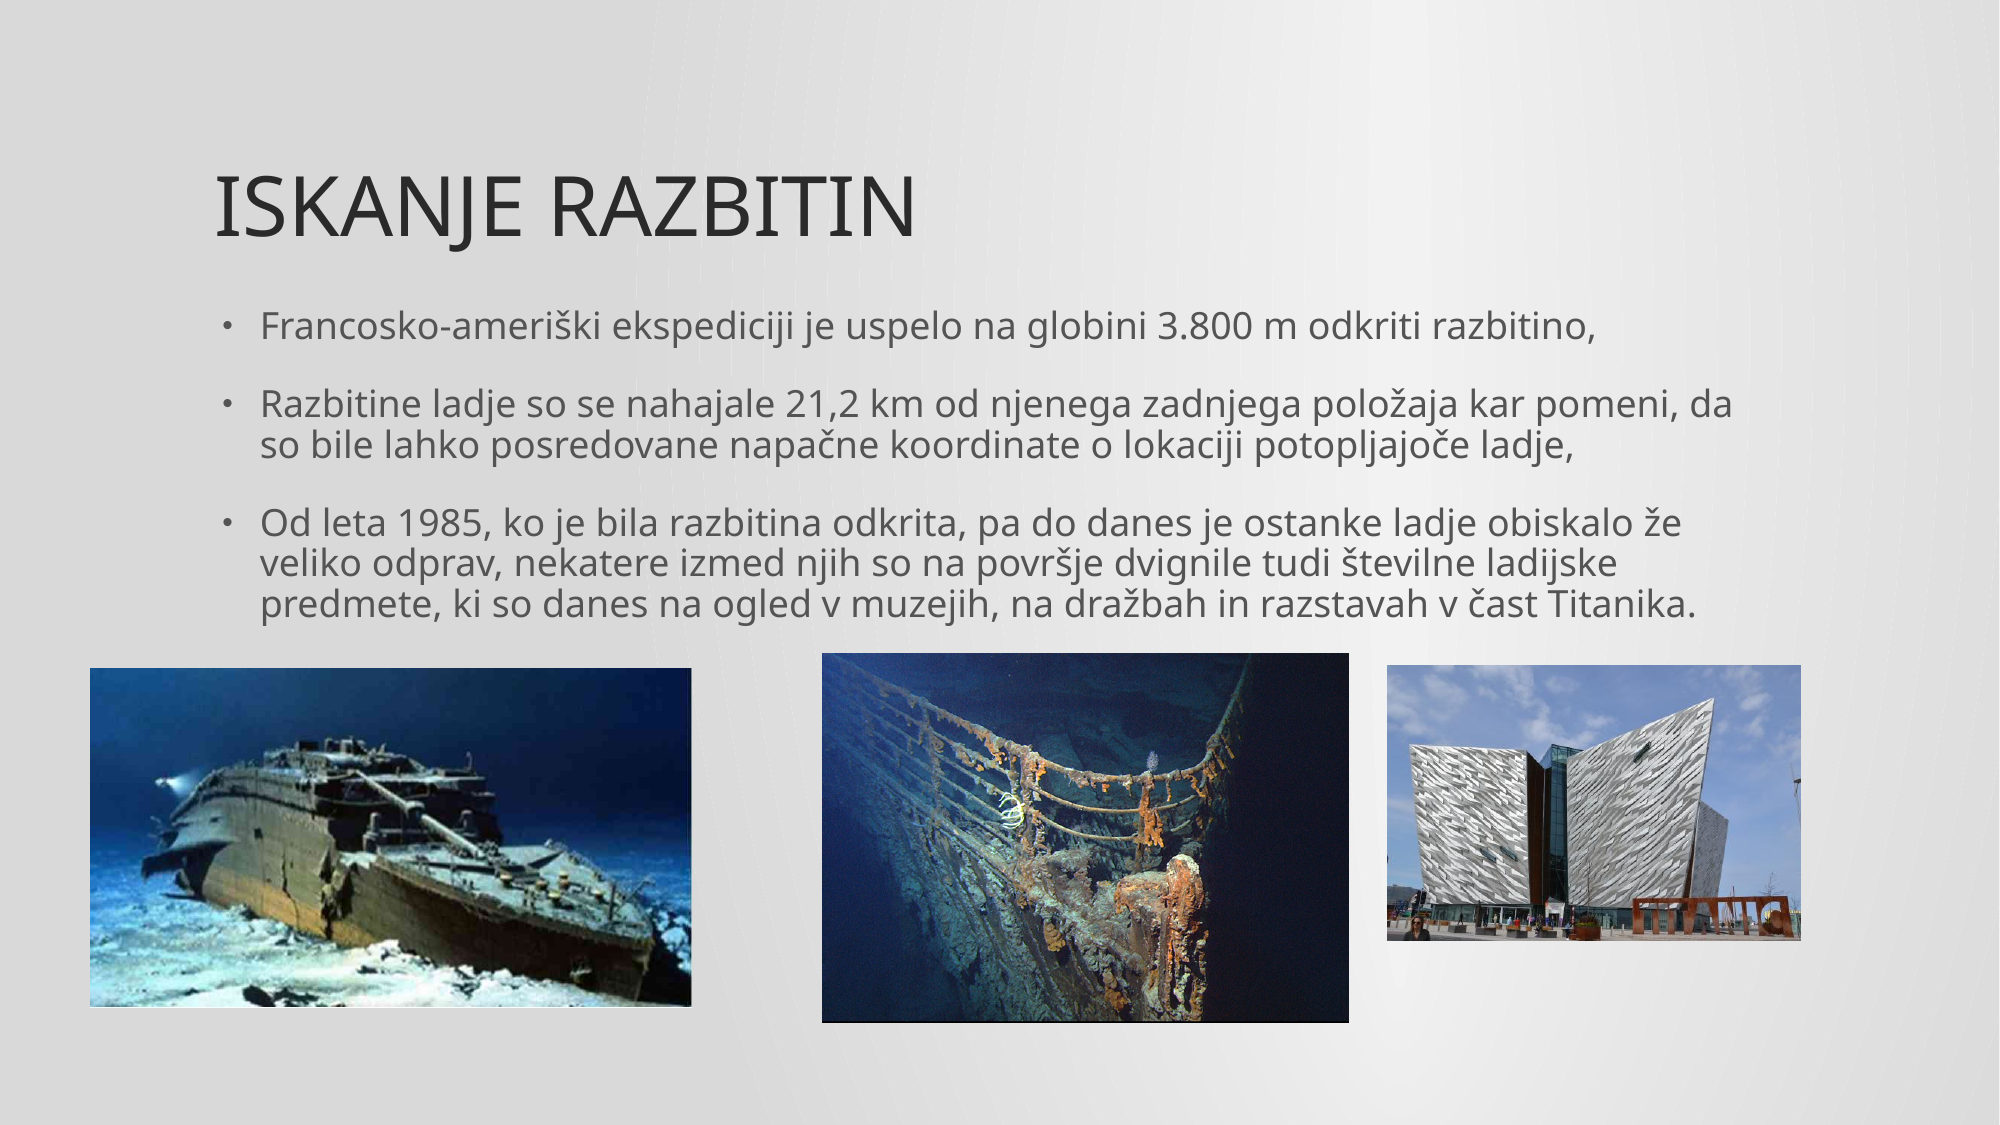

# ISKANJE RAZBITIN
Francosko-ameriški ekspediciji je uspelo na globini 3.800 m odkriti razbitino,
Razbitine ladje so se nahajale 21,2 km od njenega zadnjega položaja kar pomeni, da so bile lahko posredovane napačne koordinate o lokaciji potopljajoče ladje,
Od leta 1985, ko je bila razbitina odkrita, pa do danes je ostanke ladje obiskalo že veliko odprav, nekatere izmed njih so na površje dvignile tudi številne ladijske predmete, ki so danes na ogled v muzejih, na dražbah in razstavah v čast Titanika.